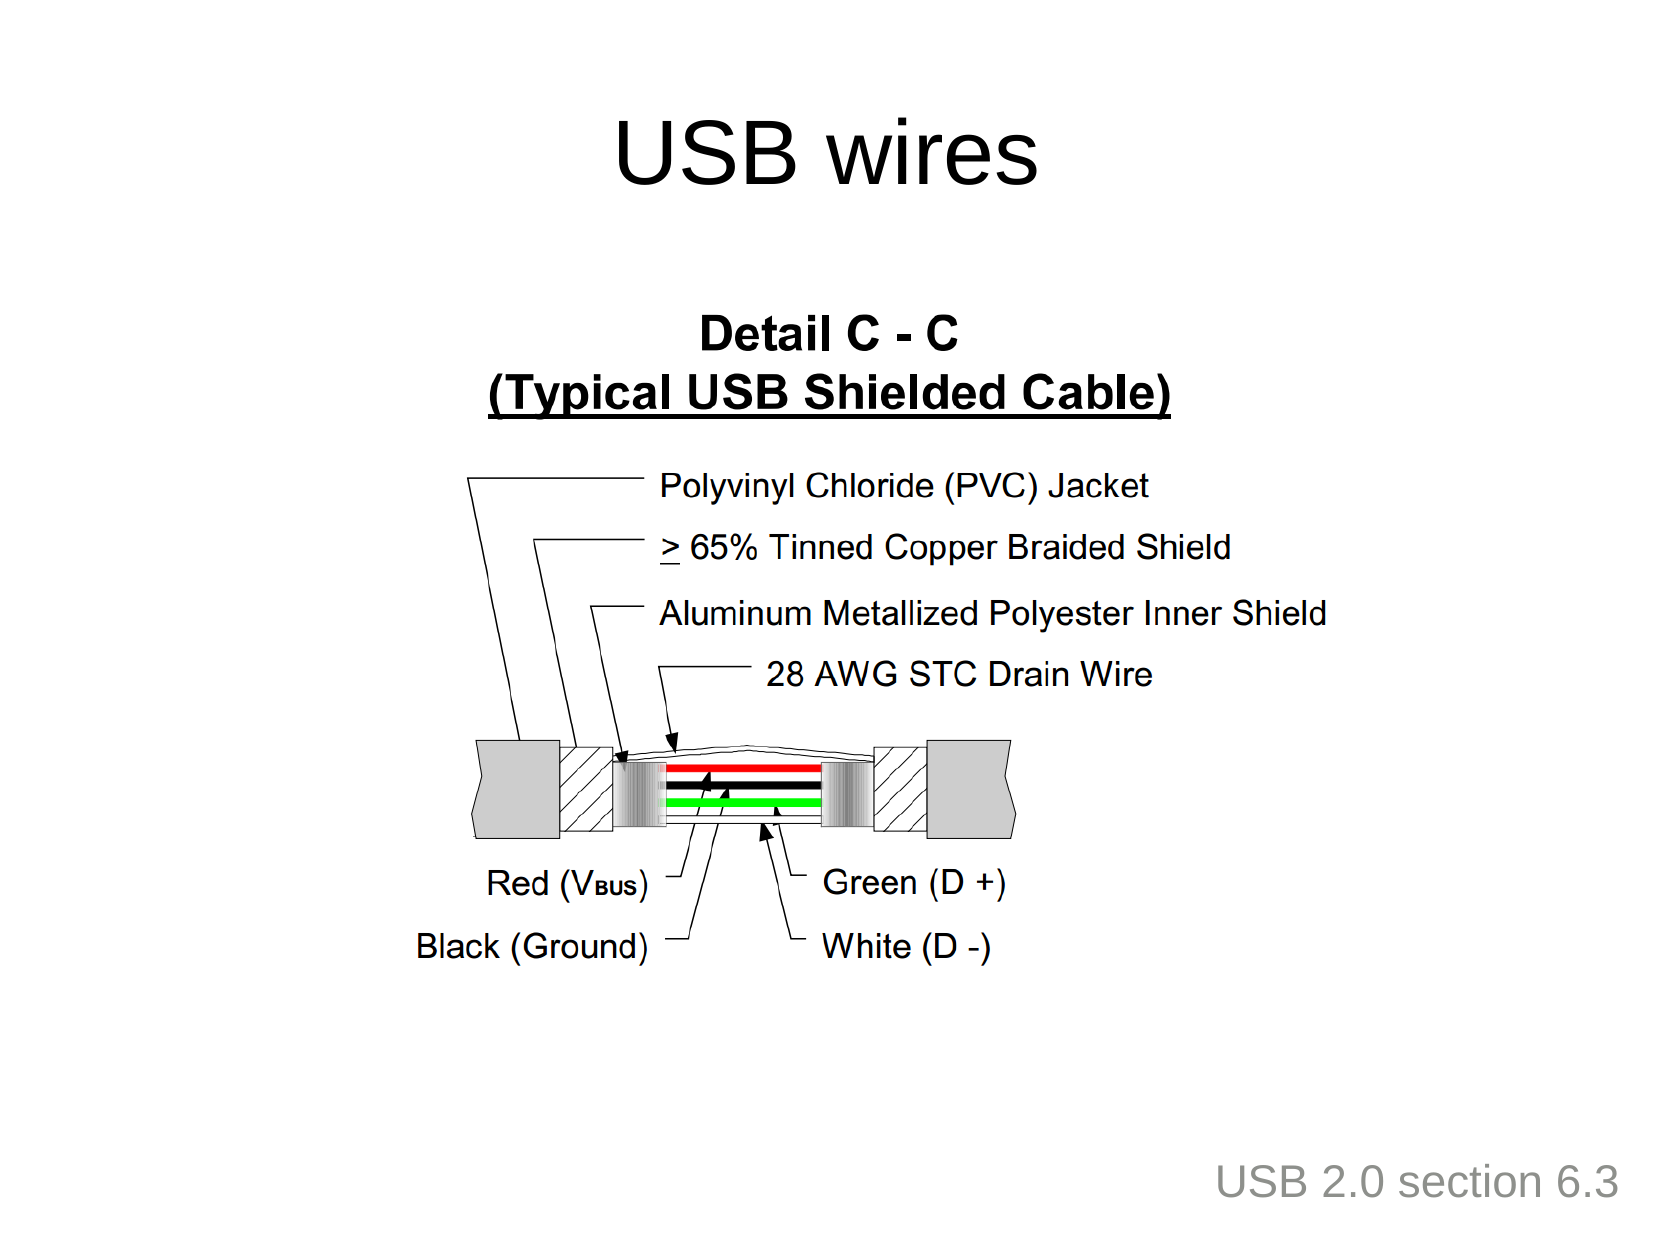

# USB wires
USB 2.0 section 6.3